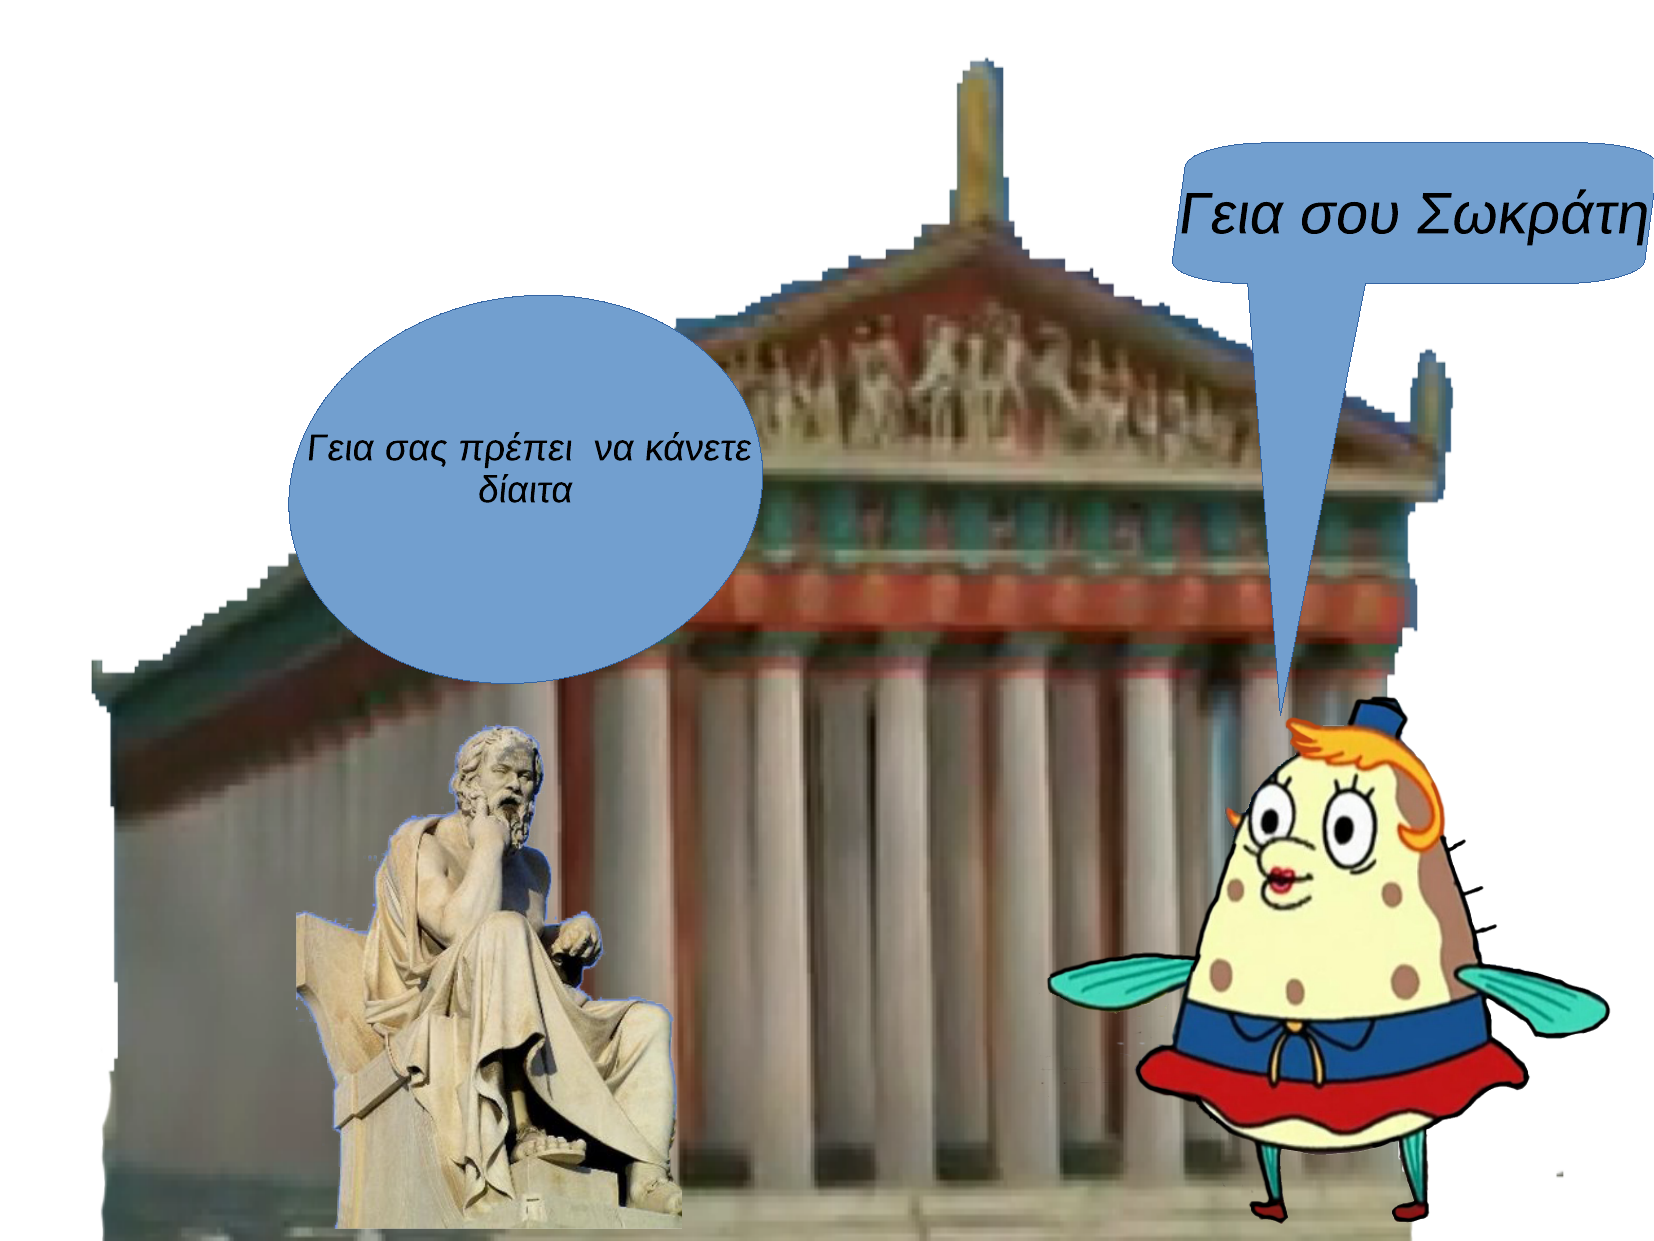

Γεια σου Σωκράτη
Γεια σας πρέπει να κάνετε
 δίαιτα